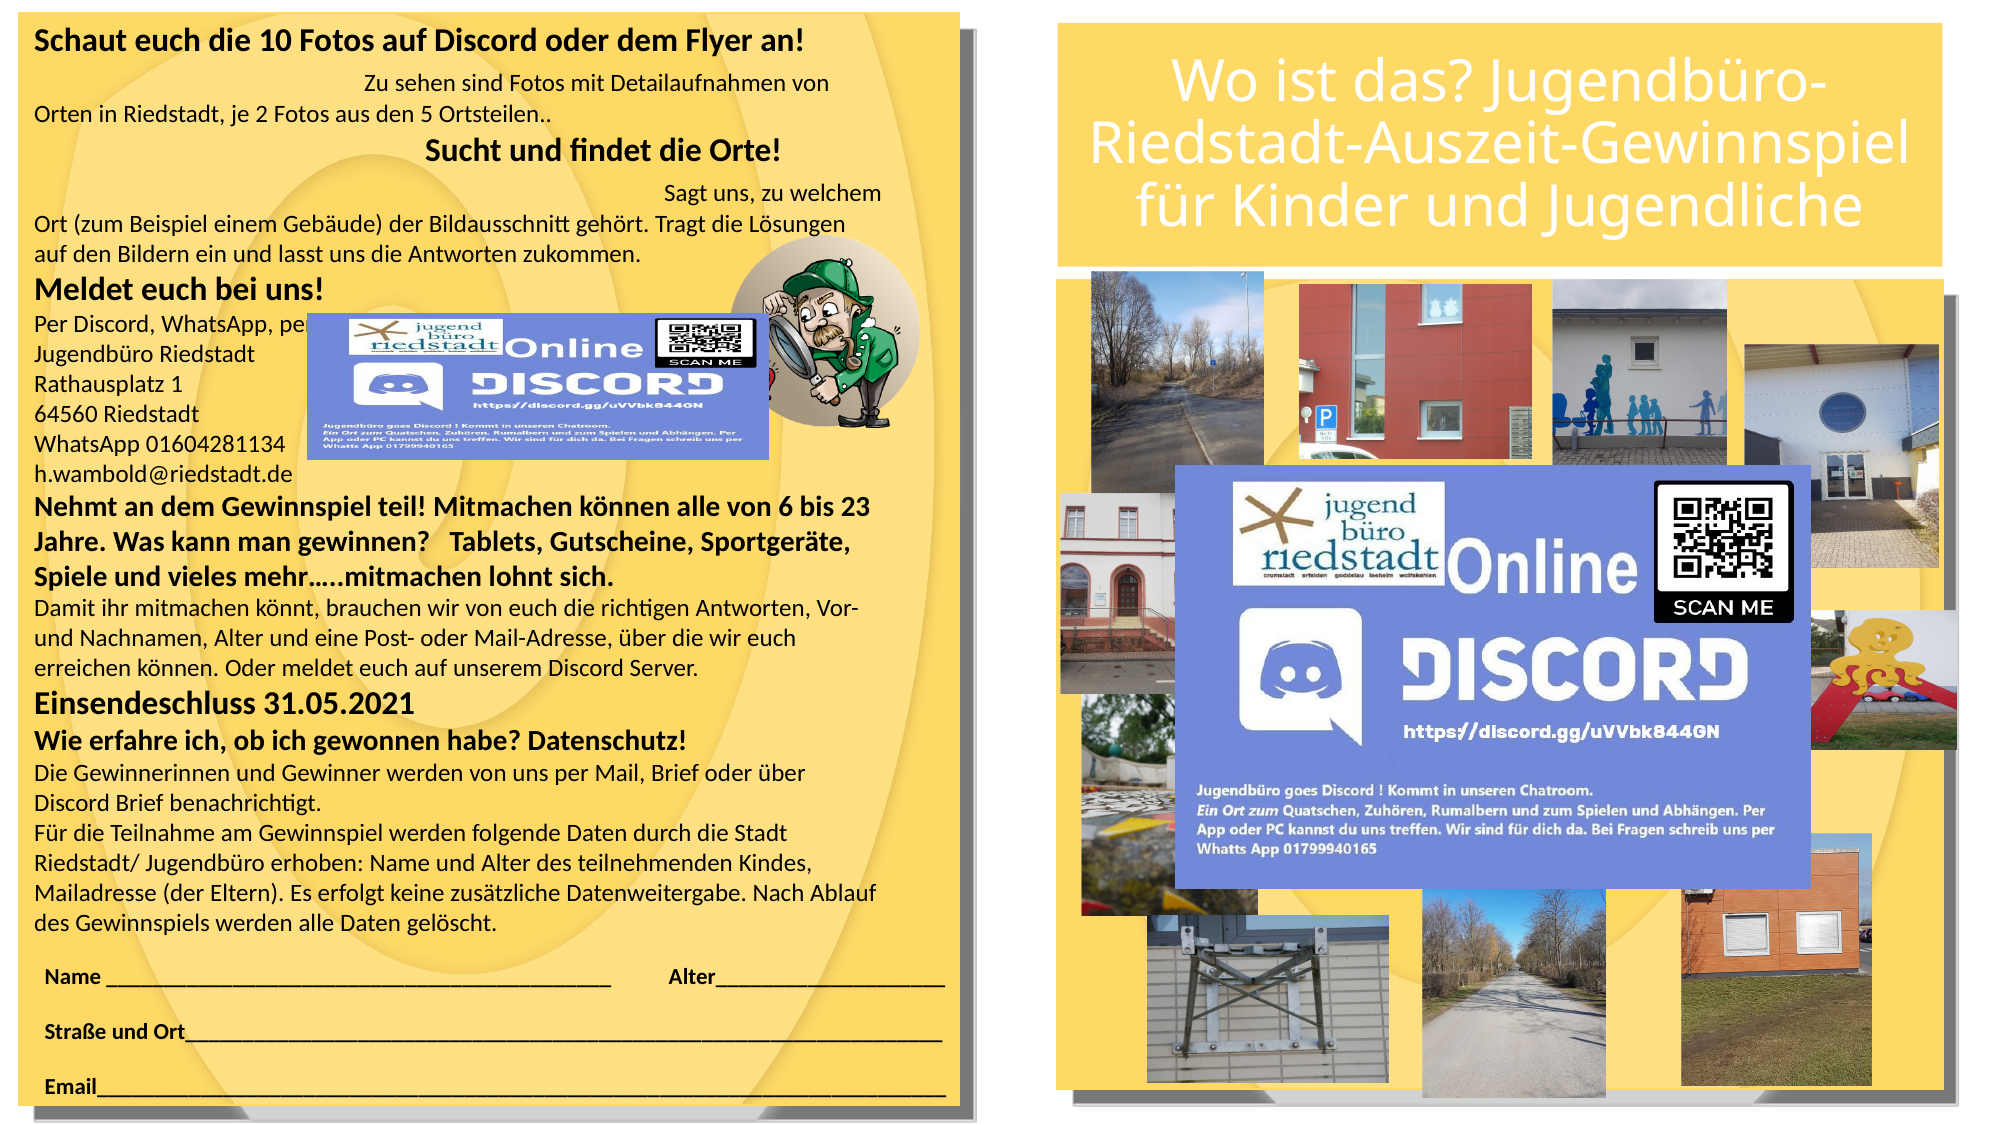

Schaut euch die 10 Fotos auf Discord oder dem Flyer an! Zu sehen sind Fotos mit Detailaufnahmen von Orten in Riedstadt, je 2 Fotos aus den 5 Ortsteilen.. Sucht und findet die Orte! Sagt uns, zu welchem Ort (zum Beispiel einem Gebäude) der Bildausschnitt gehört. Tragt die Lösungen auf den Bildern ein und lasst uns die Antworten zukommen.
Meldet euch bei uns!
Per Discord, WhatsApp, per Mail oder per Rathaus Briefkasten
Jugendbüro Riedstadt
Rathausplatz 1
64560 Riedstadt
WhatsApp 01604281134
h.wambold@riedstadt.de
Nehmt an dem Gewinnspiel teil! Mitmachen können alle von 6 bis 23 Jahre. Was kann man gewinnen? Tablets, Gutscheine, Sportgeräte, Spiele und vieles mehr…..mitmachen lohnt sich.
Damit ihr mitmachen könnt, brauchen wir von euch die richtigen Antworten, Vor- und Nachnamen, Alter und eine Post- oder Mail-Adresse, über die wir euch erreichen können. Oder meldet euch auf unserem Discord Server.
Einsendeschluss 31.05.2021
Wie erfahre ich, ob ich gewonnen habe? Datenschutz!
Die Gewinnerinnen und Gewinner werden von uns per Mail, Brief oder über Discord Brief benachrichtigt.
Für die Teilnahme am Gewinnspiel werden folgende Daten durch die Stadt Riedstadt/ Jugendbüro erhoben: Name und Alter des teilnehmenden Kindes, Mailadresse (der Eltern). Es erfolgt keine zusätzliche Datenweitergabe. Nach Ablauf des Gewinnspiels werden alle Daten gelöscht.
# Wo ist das? Jugendbüro-Riedstadt-Auszeit-Gewinnspiel für Kinder und Jugendliche
Name ____________________________________________ Alter____________________
Straße und Ort__________________________________________________________________
Email__________________________________________________________________________